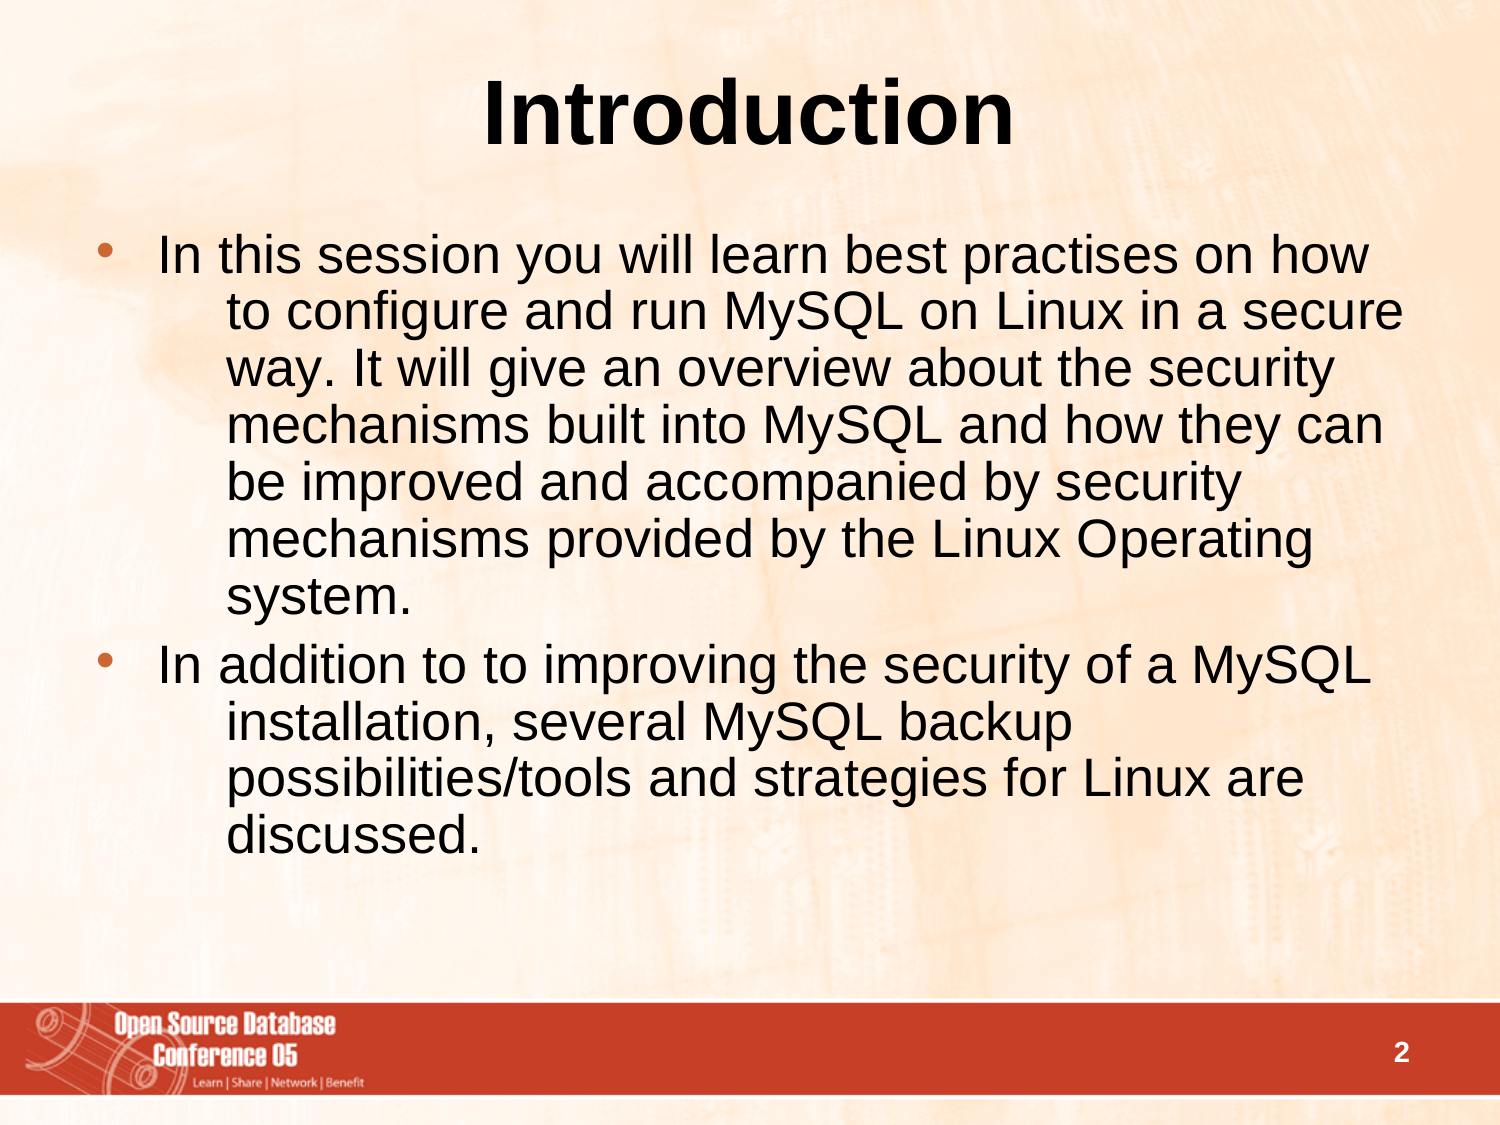

# Introduction
In this session you will learn best practises on how to configure and run MySQL on Linux in a secure way. It will give an overview about the security mechanisms built into MySQL and how they can be improved and accompanied by security mechanisms provided by the Linux Operating system.
In addition to to improving the security of a MySQL installation, several MySQL backup possibilities/tools and strategies for Linux are discussed.
2